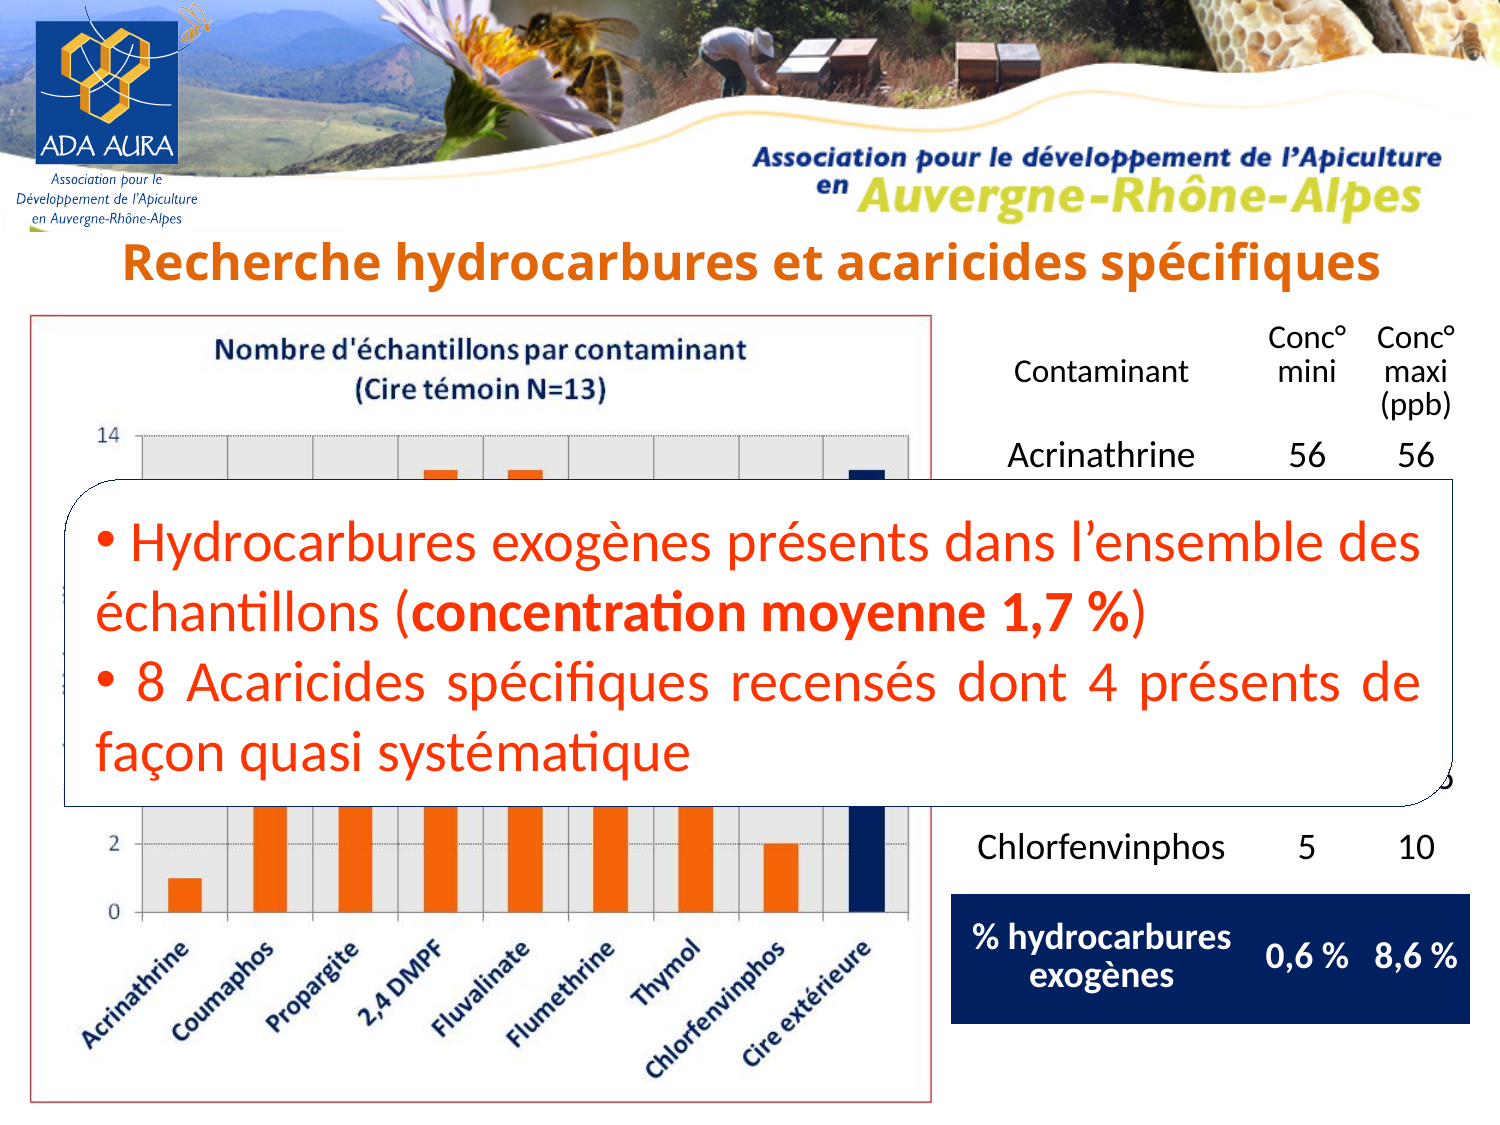

# Recherche hydrocarbures et acaricides spécifiques
| Contaminant | Conc° mini (ppb) | Conc° maxi (ppb) |
| --- | --- | --- |
| Acrinathrine | 56 | 56 |
| Coumaphos | 6 | 52 |
| Propargite | 3 | 159 |
| 2,4 DMPF | 3 | 61 |
| Fluvalinate | 4 | 2576 |
| Flumethrine | 6 | 55 |
| Thymol | 181 | 2346 |
| Chlorfenvinphos | 5 | 10 |
| % hydrocarbures exogènes | 0,6 % | 8,6 % |
 Hydrocarbures exogènes présents dans l’ensemble des échantillons (concentration moyenne 1,7 %)
 8 Acaricides spécifiques recensés dont 4 présents de façon quasi systématique